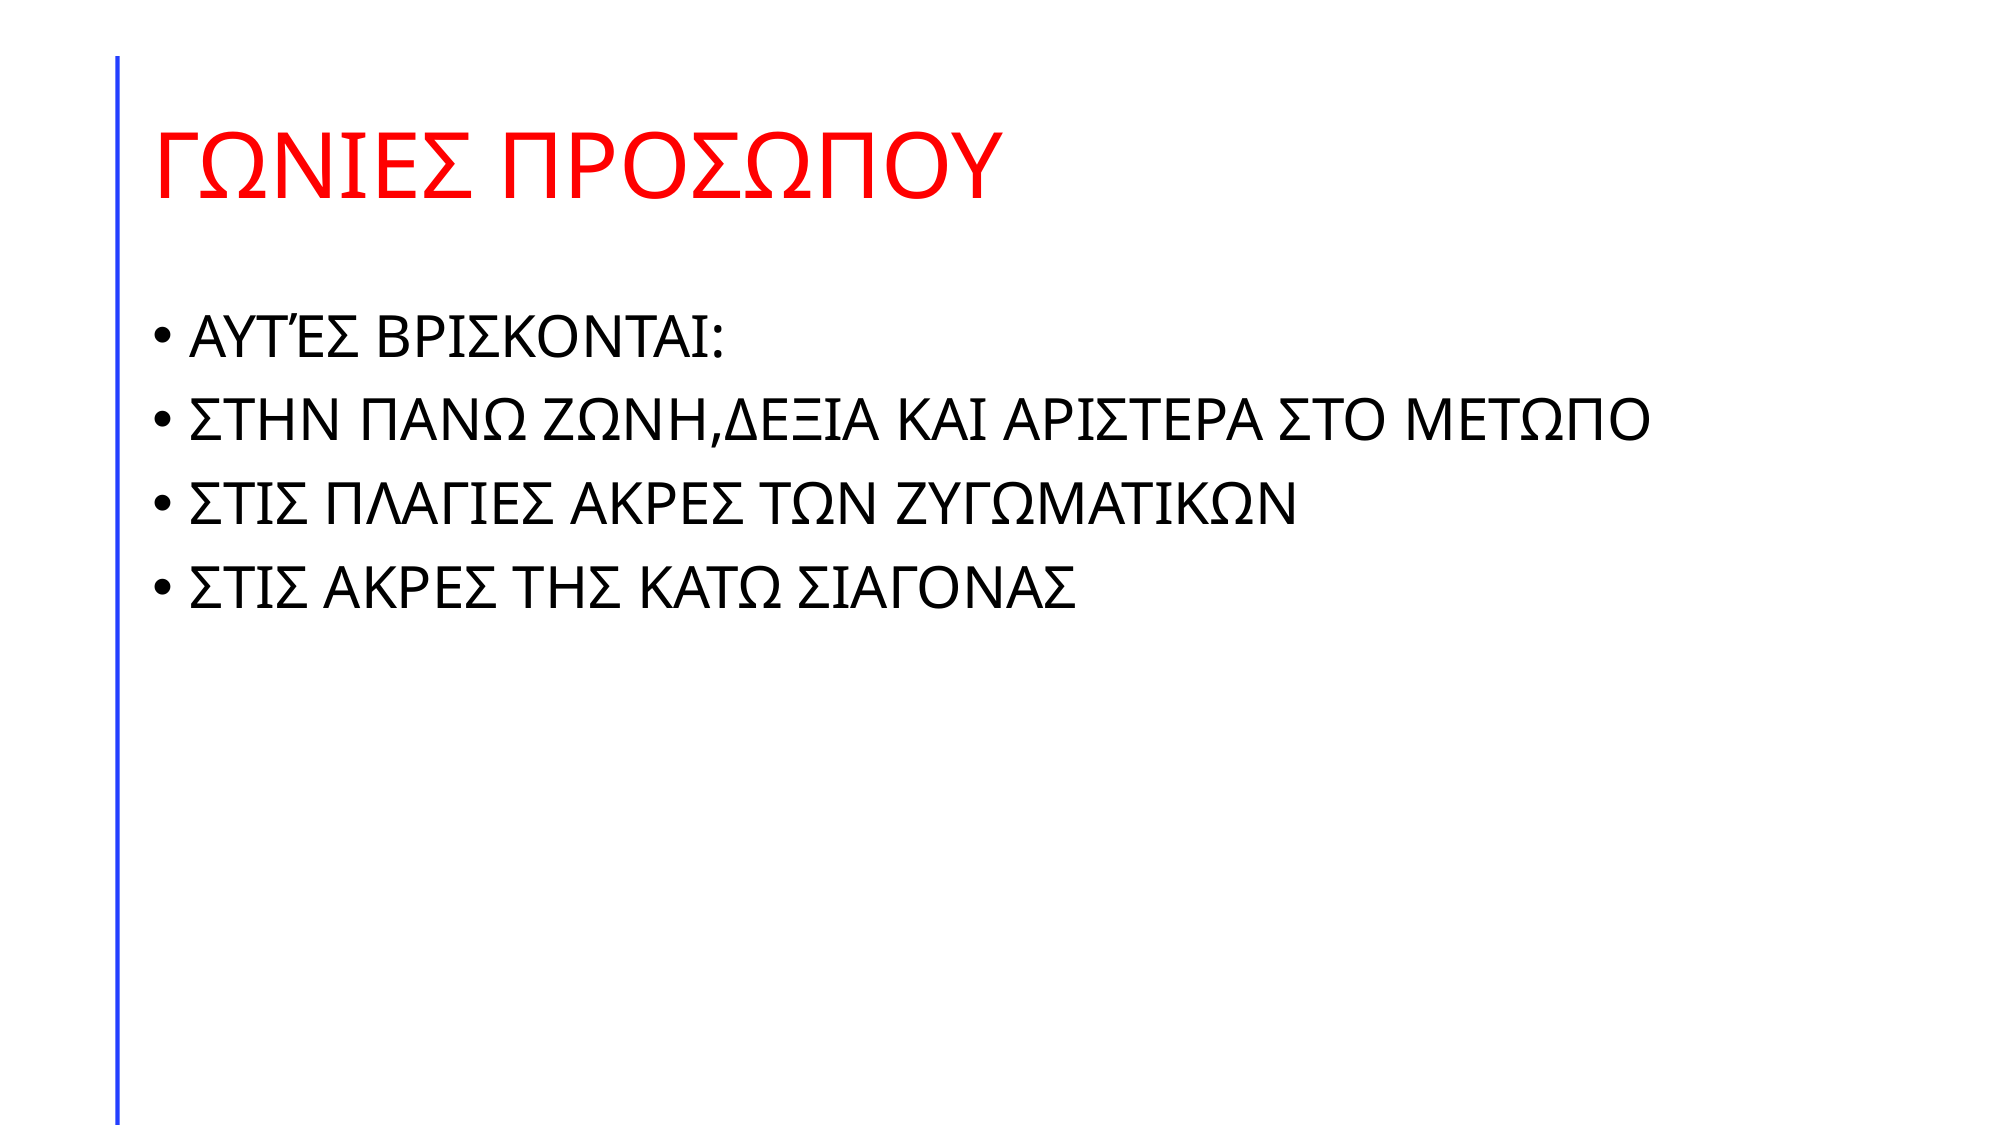

# ΓΩΝΙΕΣ ΠΡΟΣΩΠΟΥ
ΑΥΤΈΣ ΒΡΙΣΚΟΝΤΑΙ:
ΣΤΗΝ ΠΑΝΩ ΖΩΝΗ,ΔΕΞΙΑ ΚΑΙ ΑΡΙΣΤΕΡΑ ΣΤΟ ΜΕΤΩΠΟ
ΣΤΙΣ ΠΛΑΓΙΕΣ ΑΚΡΕΣ ΤΩΝ ΖΥΓΩΜΑΤΙΚΩΝ
ΣΤΙΣ ΑΚΡΕΣ ΤΗΣ ΚΑΤΩ ΣΙΑΓΟΝΑΣ